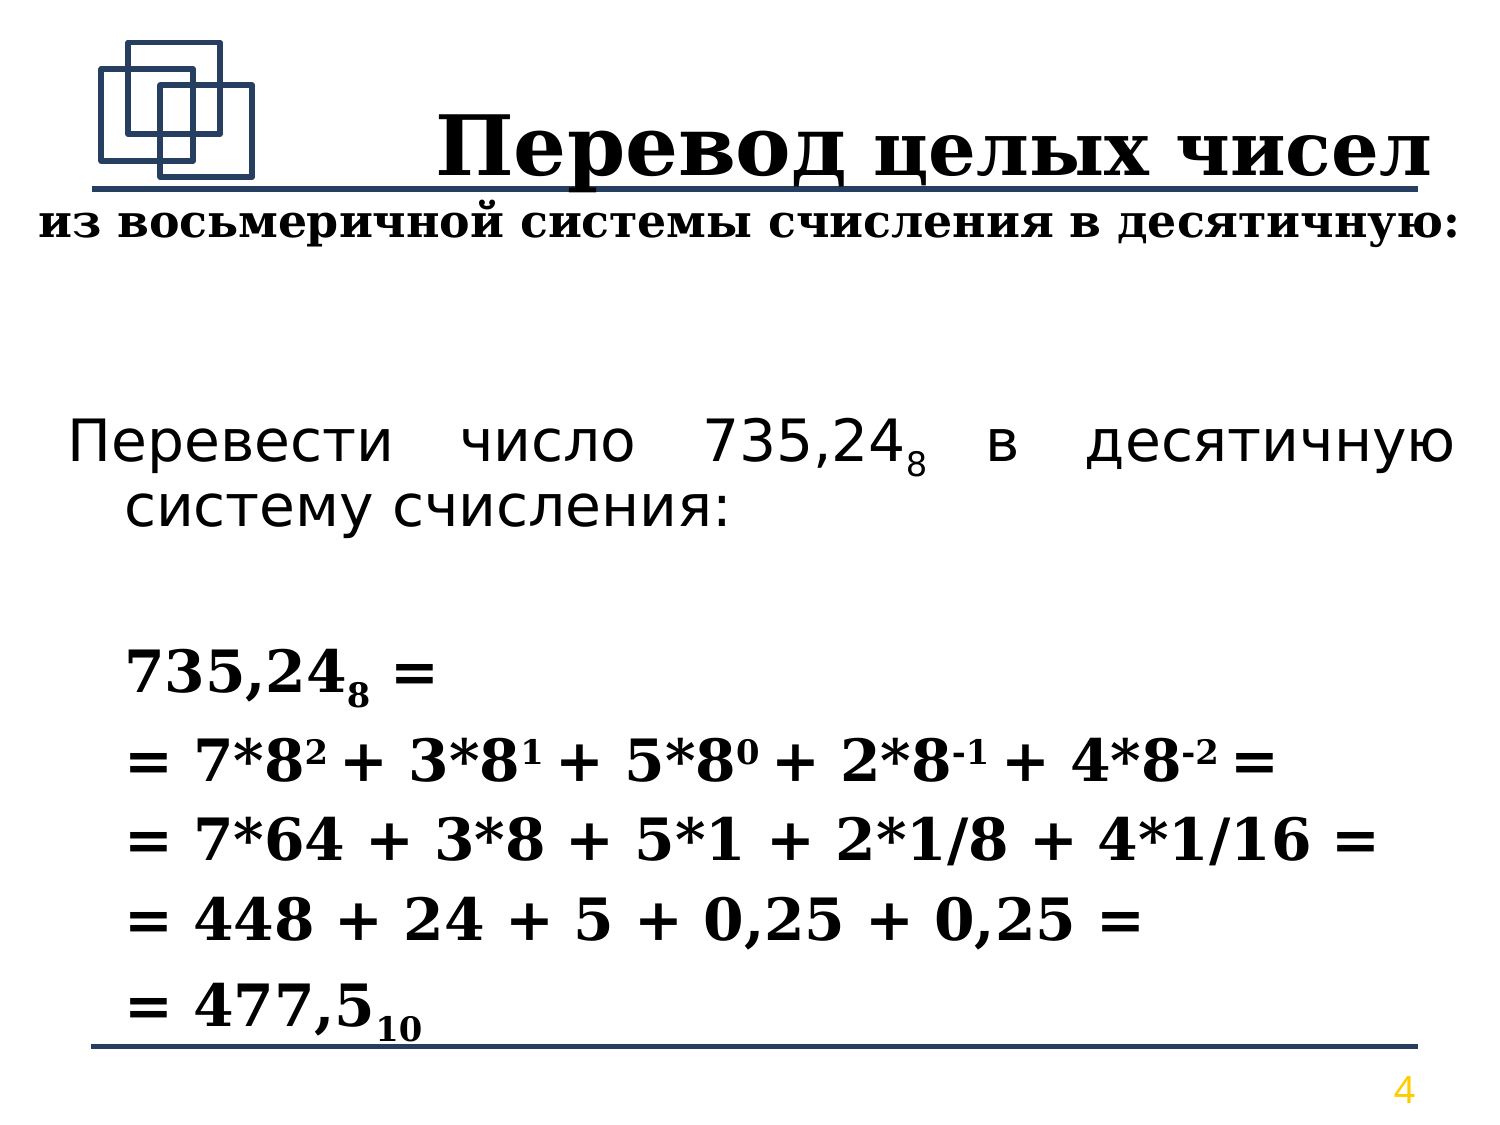

# Перевод целых чисел из восьмеричной системы счисления в десятичную:
Перевести число 735,248 в десятичную систему счисления:
	735,248 =
	= 7*82 + 3*81 + 5*80 + 2*8-1 + 4*8-2 =
	= 7*64 + 3*8 + 5*1 + 2*1/8 + 4*1/16 =
	= 448 + 24 + 5 + 0,25 + 0,25 =
	= 477,510